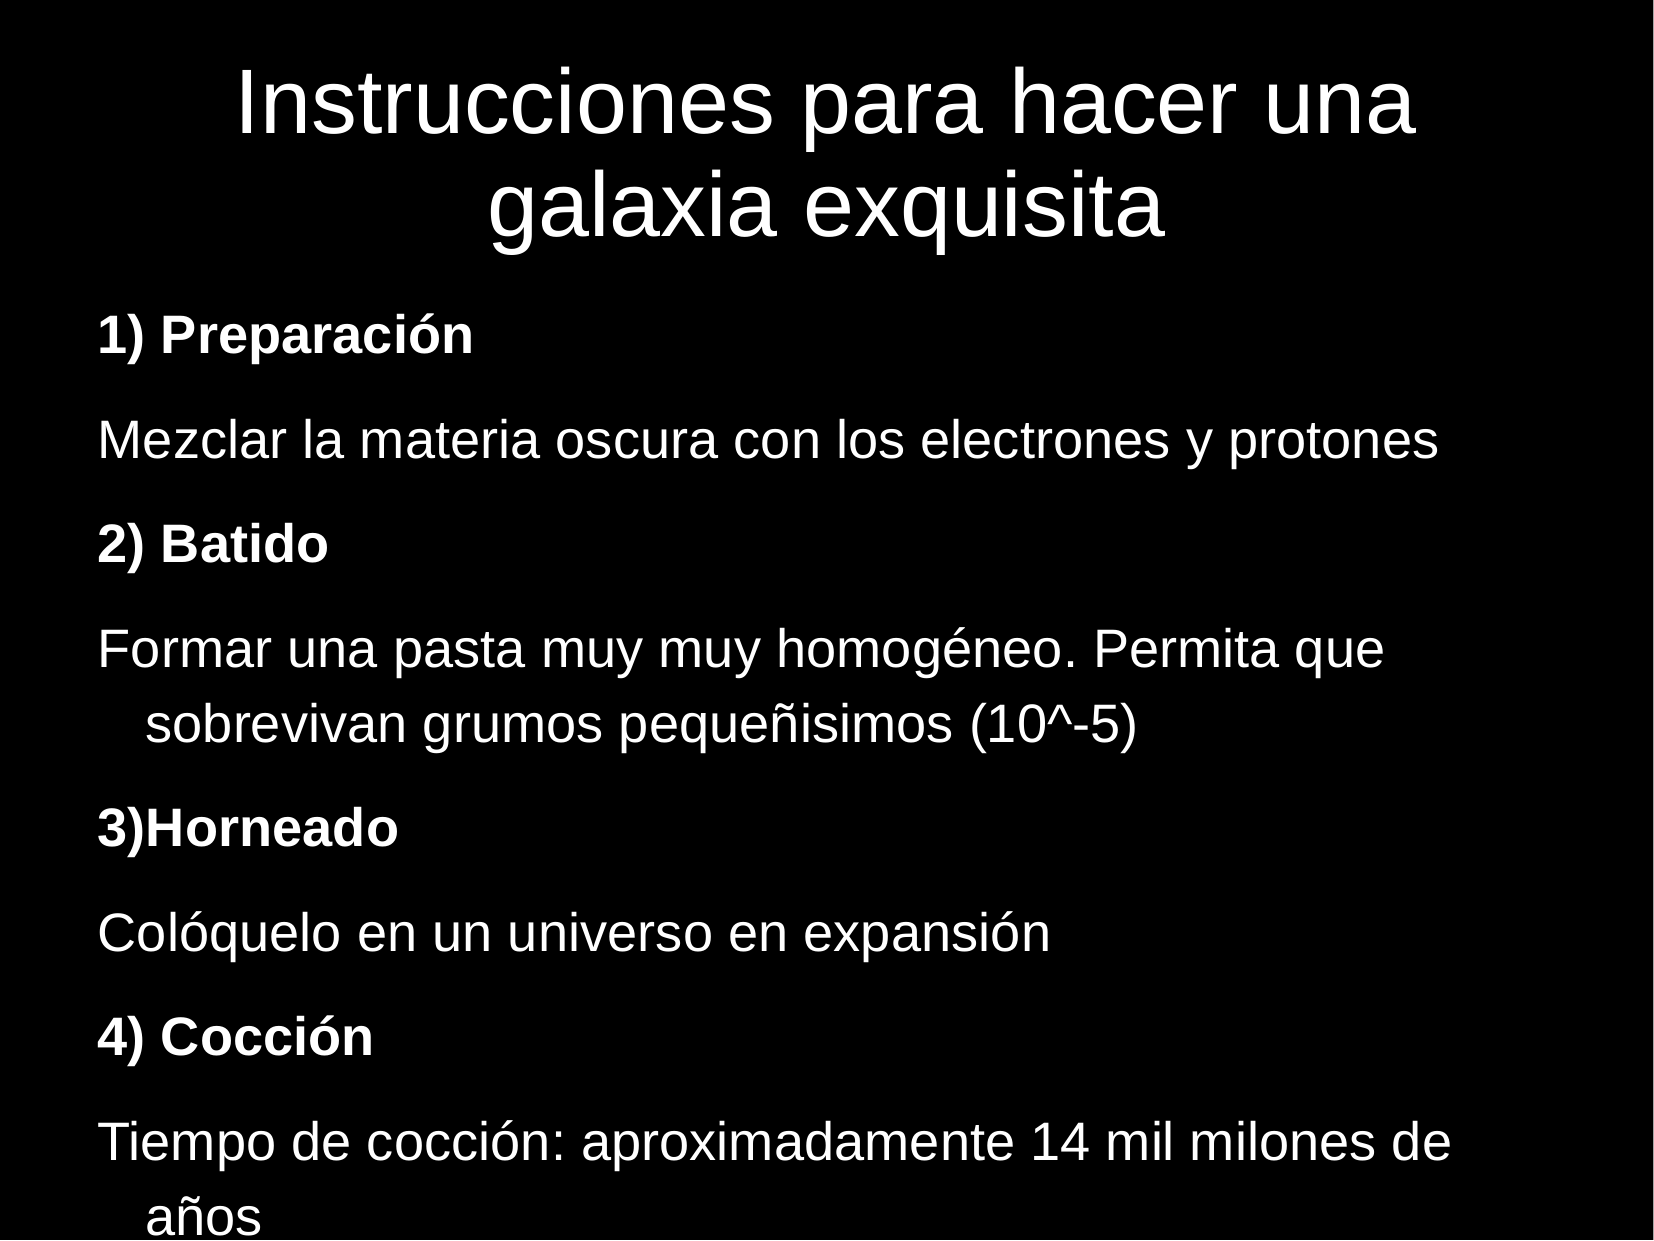

# Instrucciones para hacer una galaxia exquisita
1) Preparación
Mezclar la materia oscura con los electrones y protones
2) Batido
Formar una pasta muy muy homogéneo. Permita que sobrevivan grumos pequeñisimos (10^-5)
3)Horneado
Colóquelo en un universo en expansión
4) Cocción
Tiempo de cocción: aproximadamente 14 mil milones de años